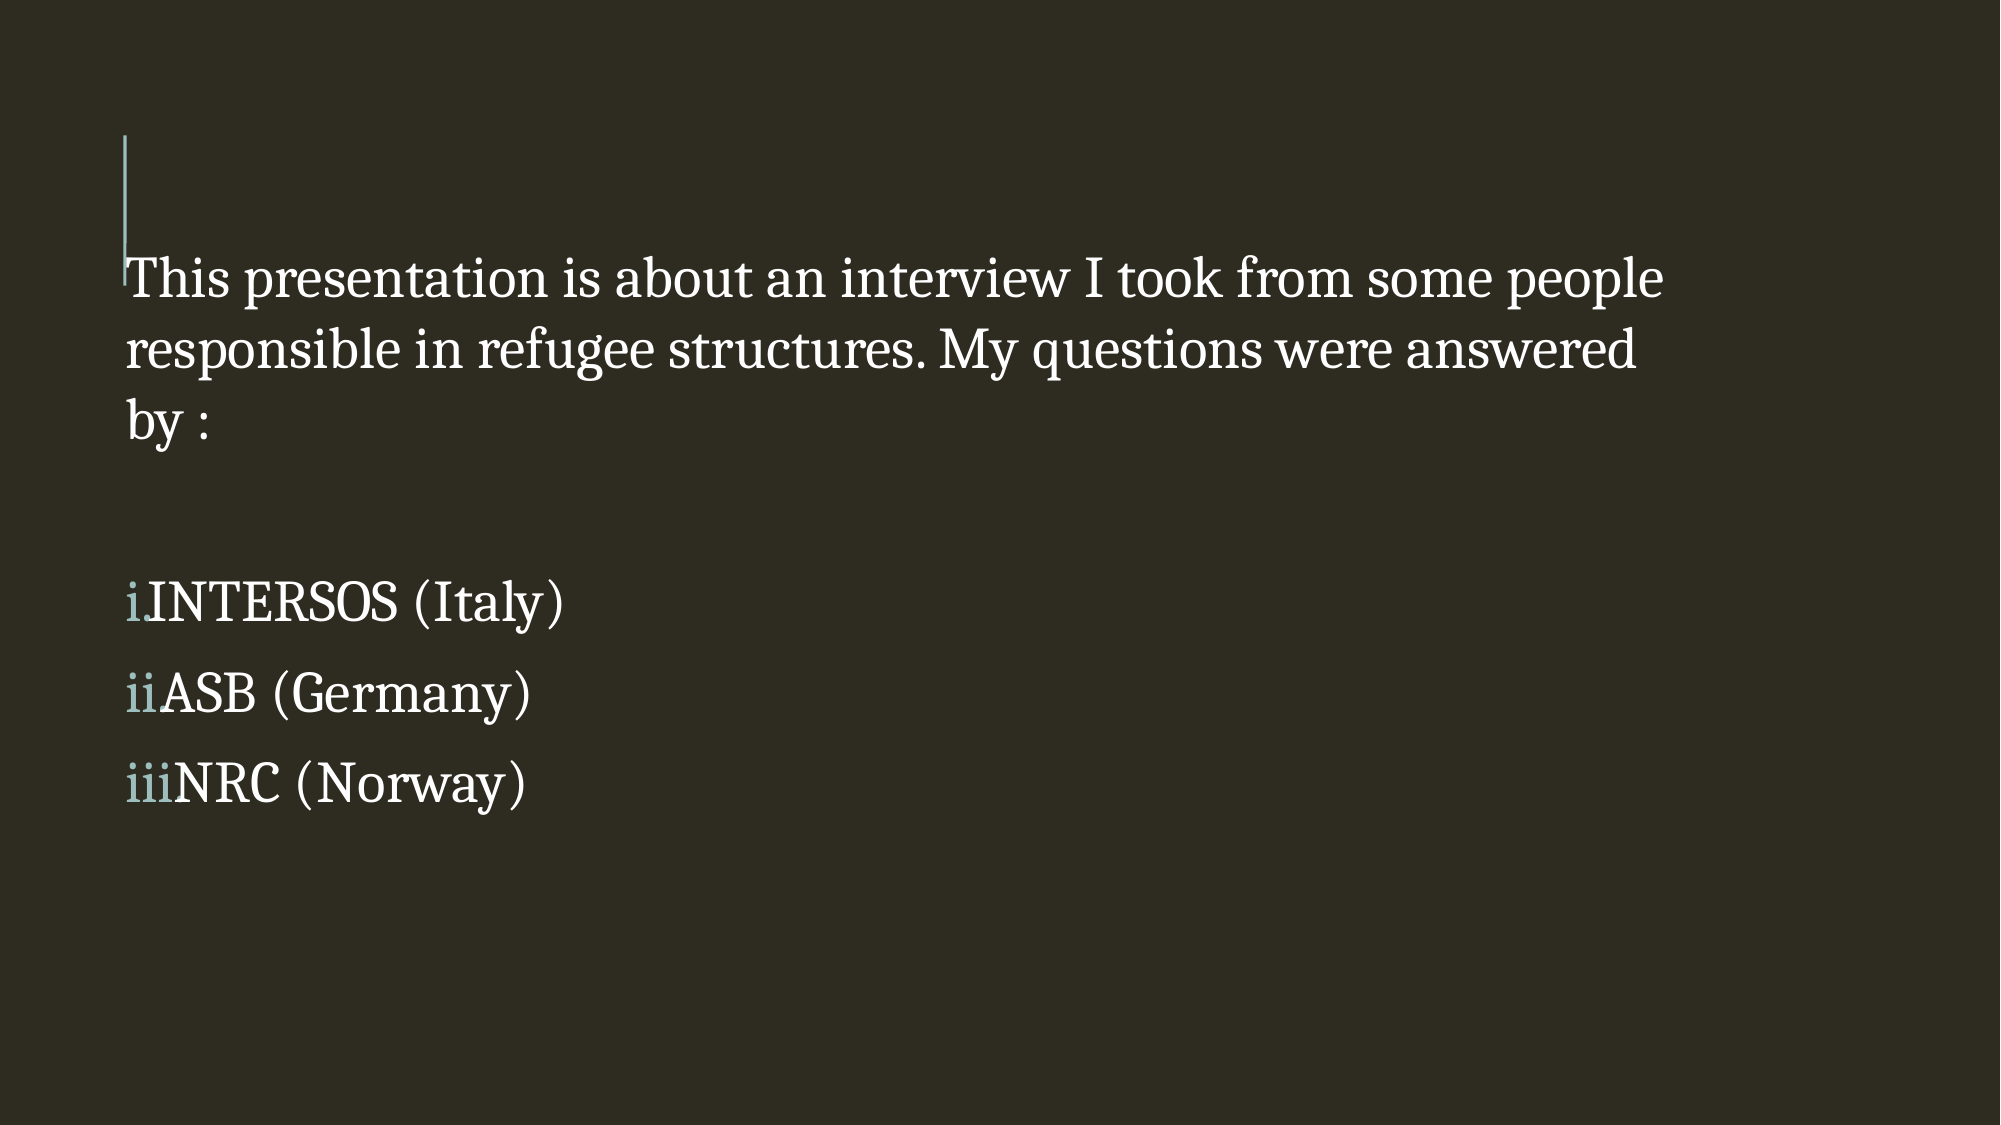

# This presentation is about an interview I took from some people responsible in refugee structures. My questions were answered by :
INTERSOS (Italy)
ASB (Germany)
NRC (Norway)